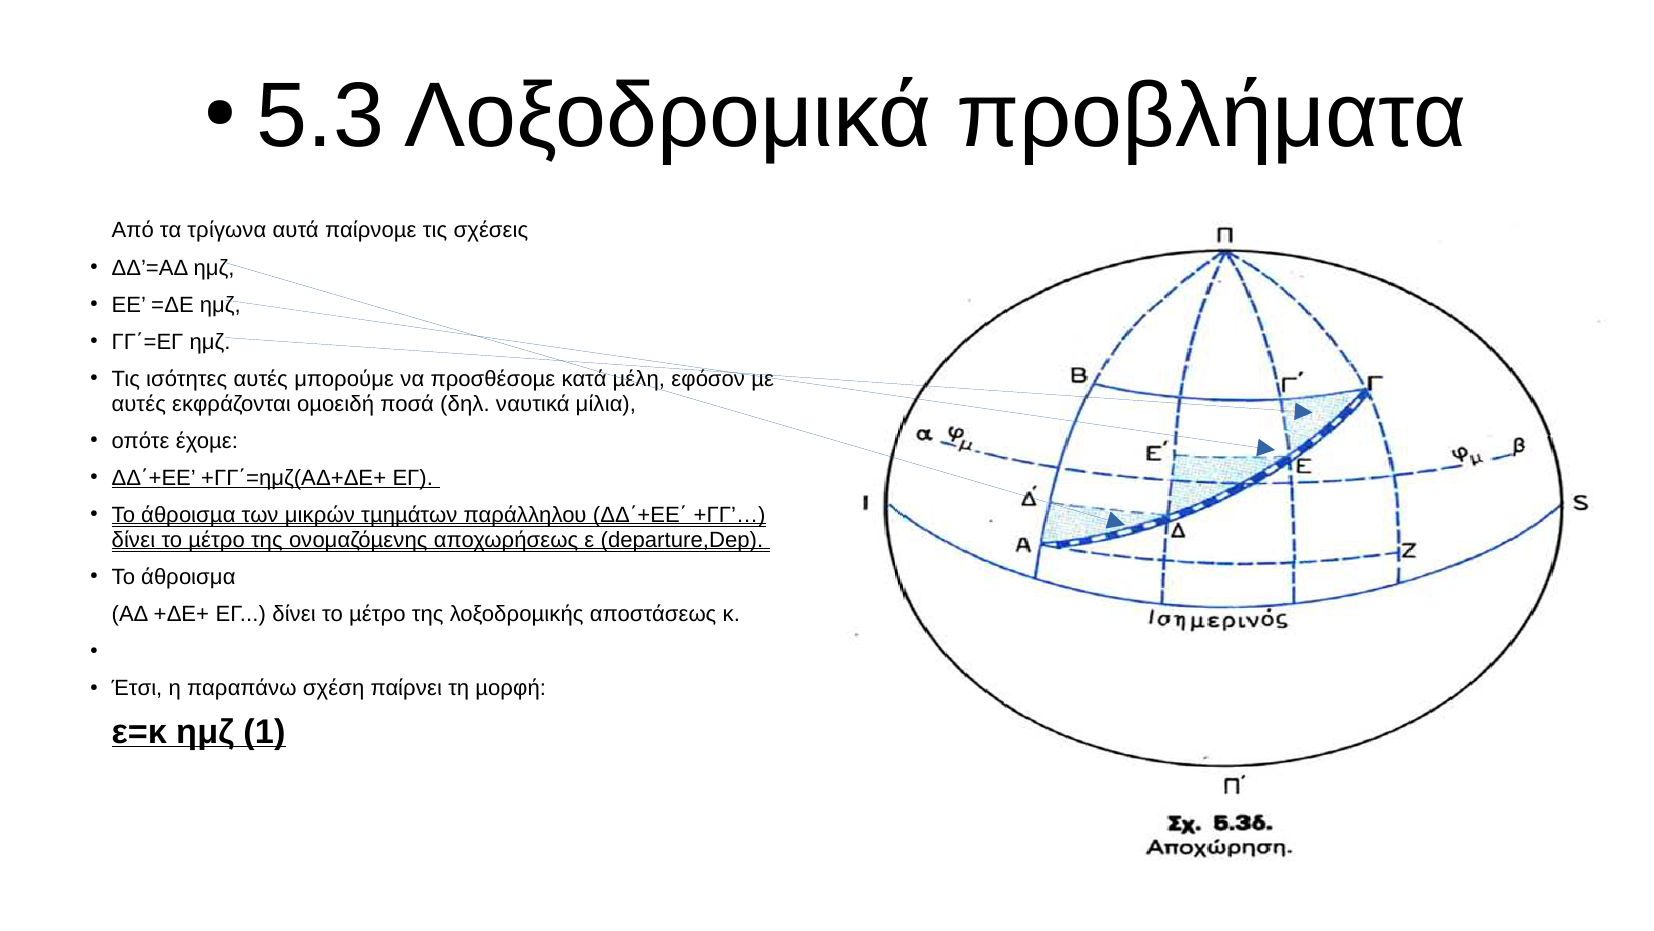

# 5.3 Λοξοδρομικά προβλήματα
Από τα τρίγωνα αυτά παίρνοµε τις σχέσεις
ΔΔ’=ΑΔ ημζ,
ΕΕ’ =ΔΕ ημζ,
ΓΓ΄=ΕΓ ημζ.
Τις ισότητες αυτές μπορούμε να προσθέσοµε κατά µέλη, εφόσον µε αυτές εκφράζονται οµοειδή ποσά (δηλ. ναυτικά μίλια),
οπότε έχοµε:
ΔΔ΄+ΕΕ’ +ΓΓ΄=ημζ(ΑΔ+ΔΕ+ ΕΓ).
Το άθροισµα των μικρών τµηµάτων παράλληλου (ΔΔ΄+ΕΕ΄ +ΓΓ’…) δίνει το µέτρο της ονομαζόµενης αποχωρήσεως ε (departure,Dep).
Το άθροισμα
(ΑΔ +ΔΕ+ ΕΓ...) δίνει το µέτρο της λοξοδροµικής αποστάσεως κ.
Έτσι, η παραπάνω σχέση παίρνει τη µορφή:
ε=κ ημζ (1)